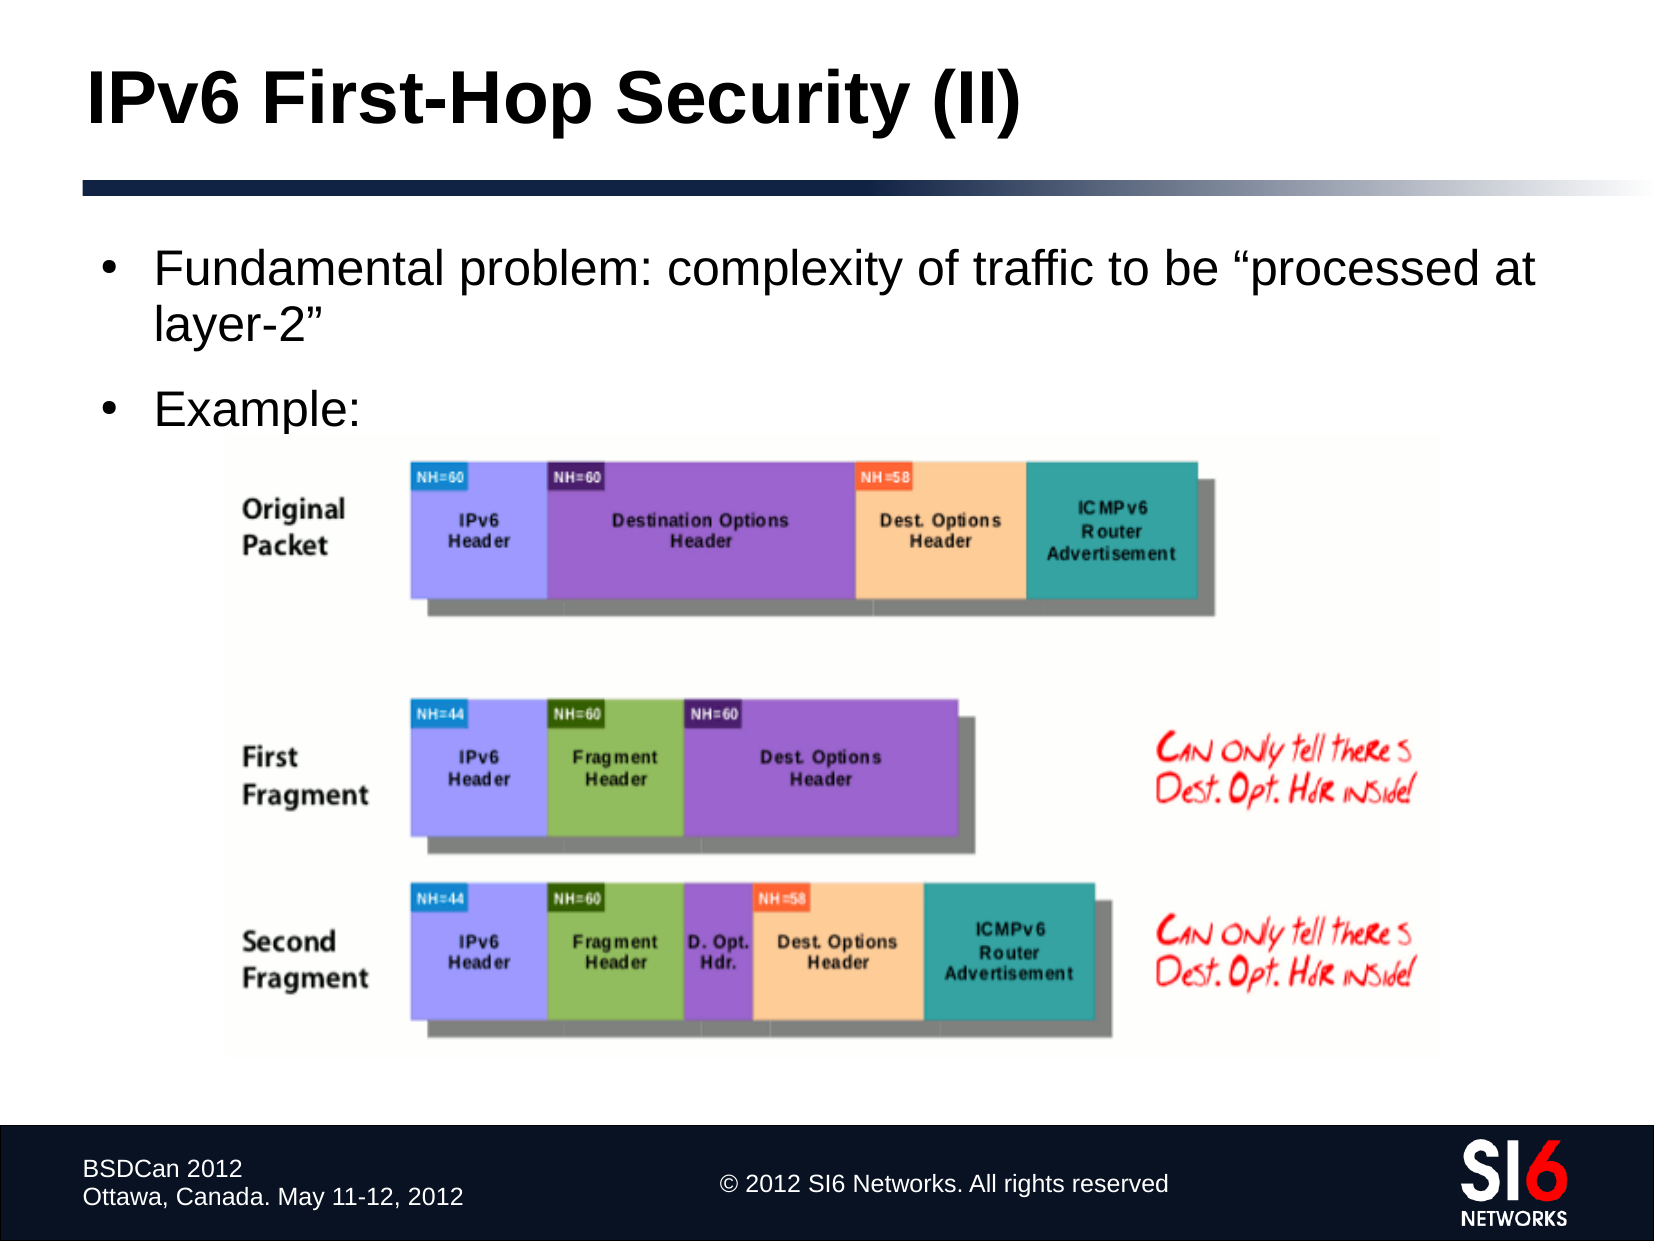

# IPv6 First-Hop Security (II)
Fundamental problem: complexity of traffic to be “processed at layer-2”
Example: